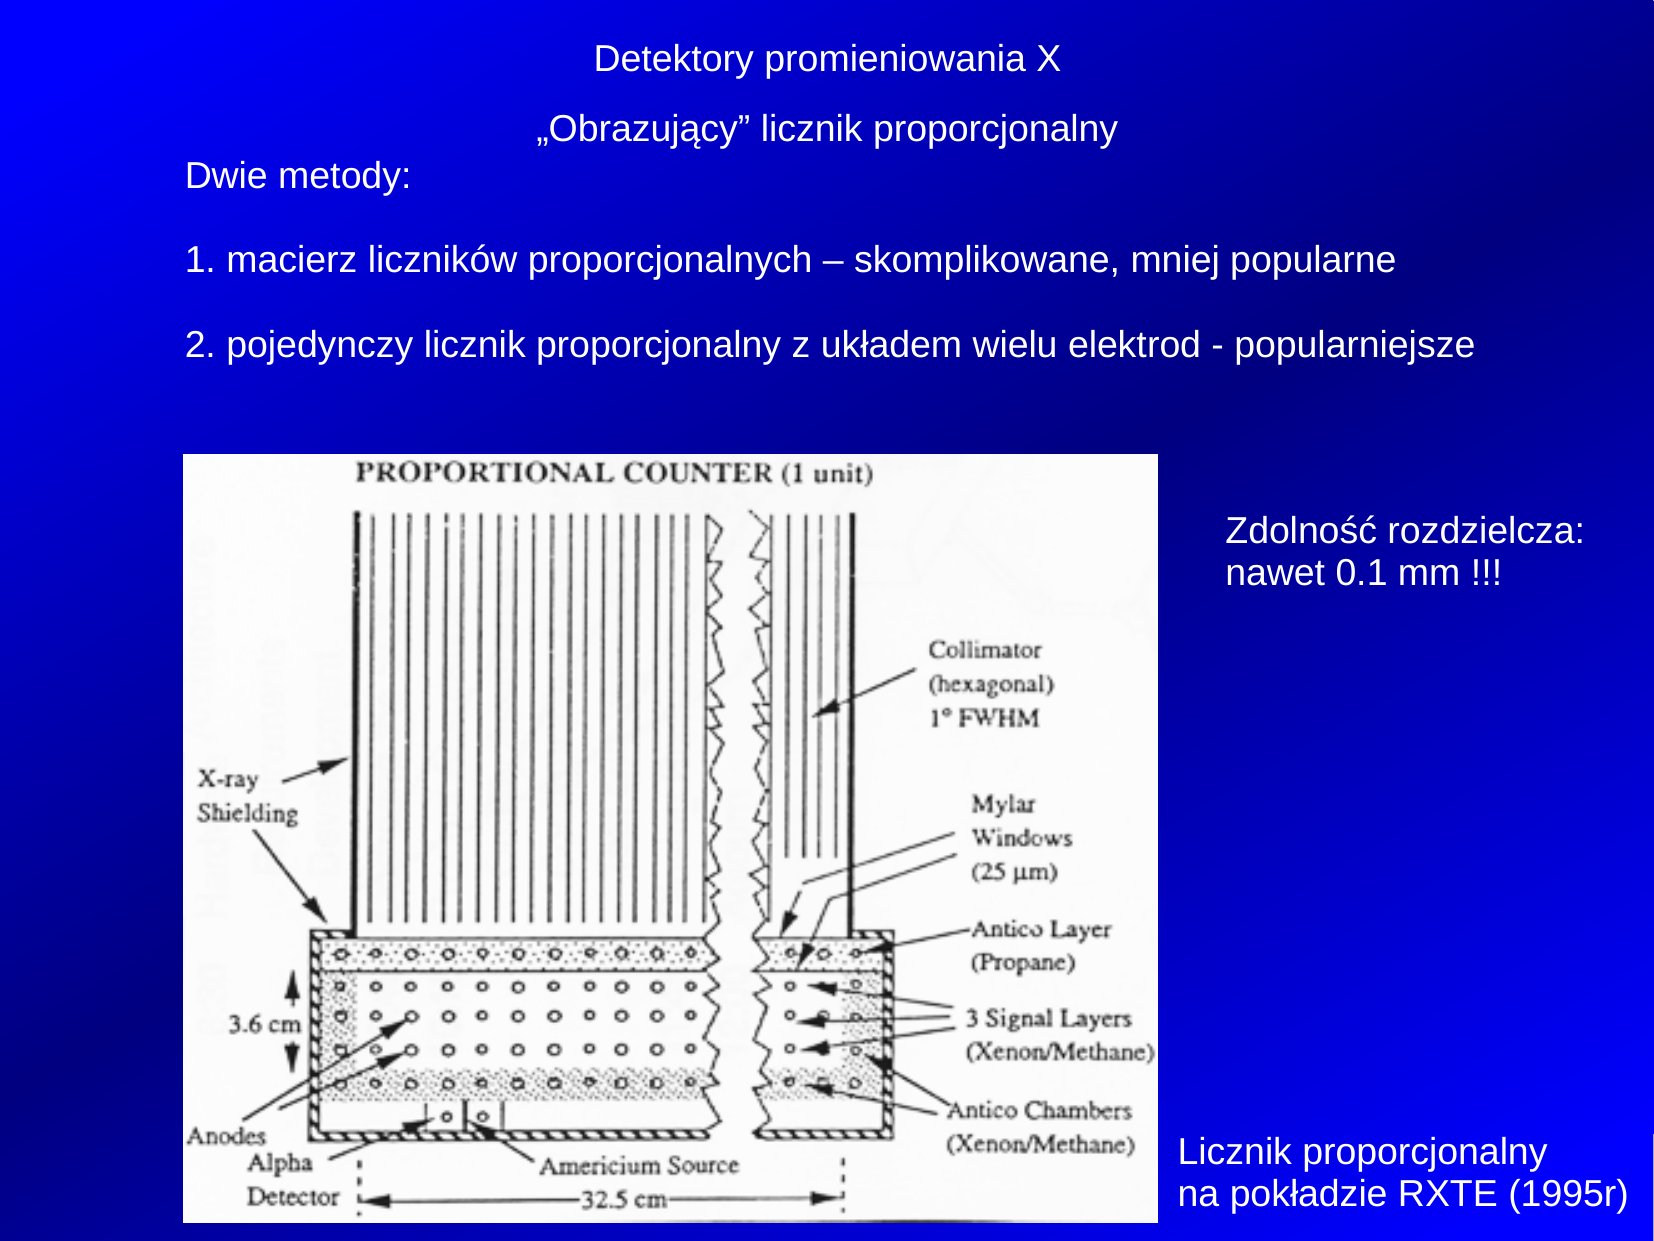

Detektory promieniowania X
„Obrazujący” licznik proporcjonalny
Dwie metody:
1. macierz liczników proporcjonalnych – skomplikowane, mniej popularne
2. pojedynczy licznik proporcjonalny z układem wielu elektrod - popularniejsze
Zdolność rozdzielcza:
nawet 0.1 mm !!!
Licznik proporcjonalny
na pokładzie RXTE (1995r)